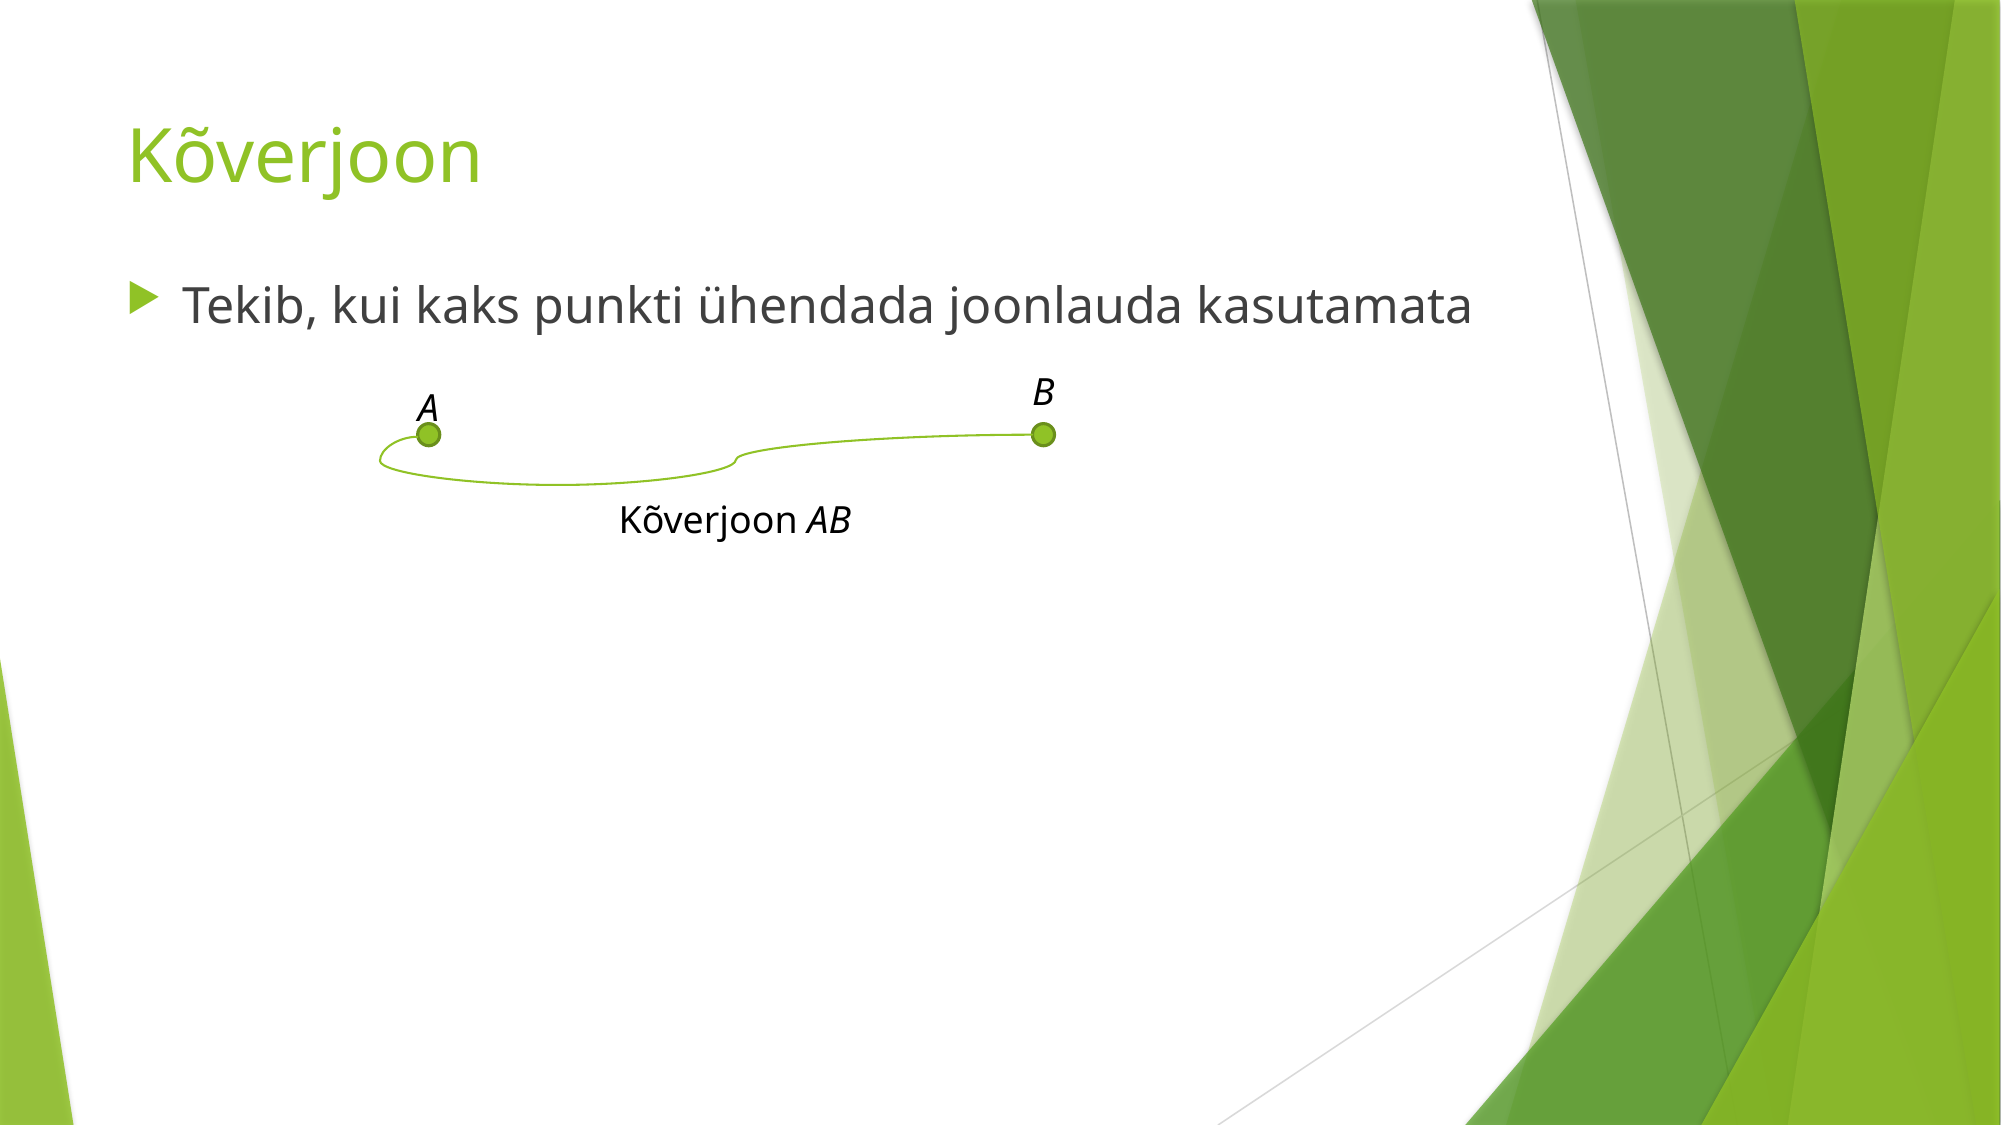

# Kõverjoon
Tekib, kui kaks punkti ühendada joonlauda kasutamata
B
A
Kõverjoon AB